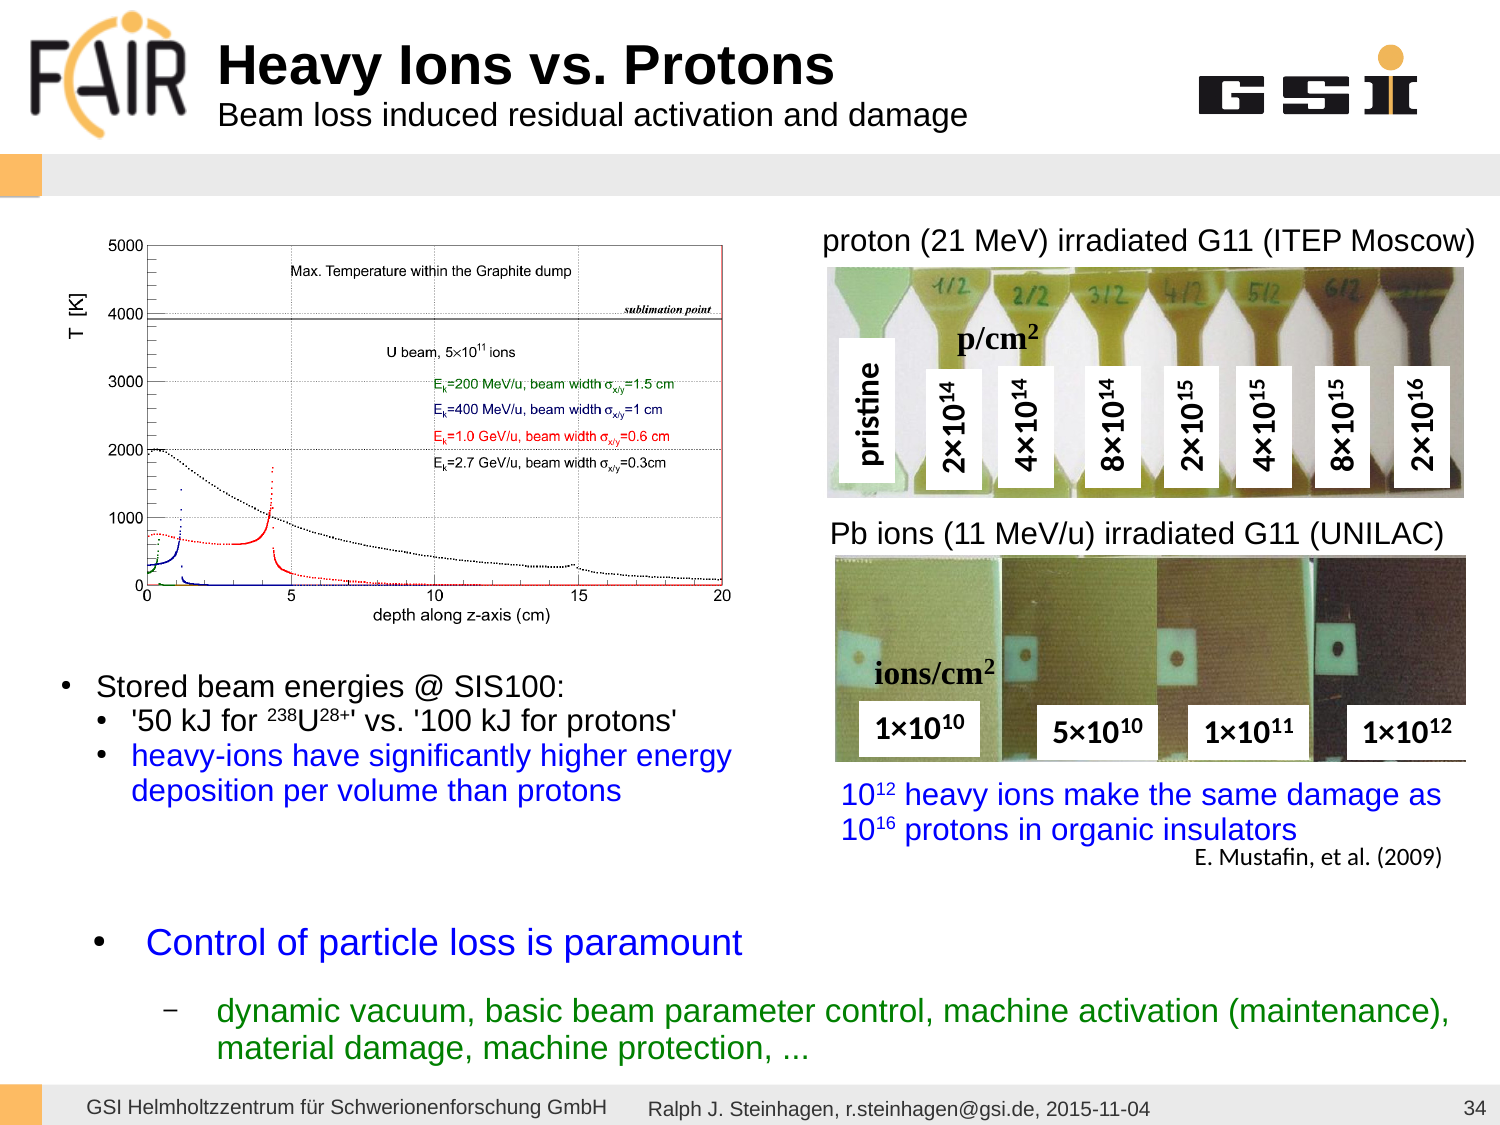

# Heavy Ions vs. Protons Beam loss induced residual activation and damage
proton (21 MeV) irradiated G11 (ITEP Moscow)
2
p/cm
14
14
16
15
15
15
14
pristine
10
10
10
10
10
10
10
×
×
×
×
×
×
×
4
8
2
4
8
2
2
Pb ions (11 MeV/u) irradiated G11 (UNILAC)
2
ions/cm
10
1×10
10
11
12
5×10
1×10
1×10
1012 heavy ions make the same damage as
1016 protons in organic insulators
E. Mustafin, et al. (2009)
Stored beam energies @ SIS100:
'50 kJ for 238U28+' vs. '100 kJ for protons'
heavy-ions have significantly higher energy deposition per volume than protons
Control of particle loss is paramount
dynamic vacuum, basic beam parameter control, machine activation (maintenance), material damage, machine protection, ...